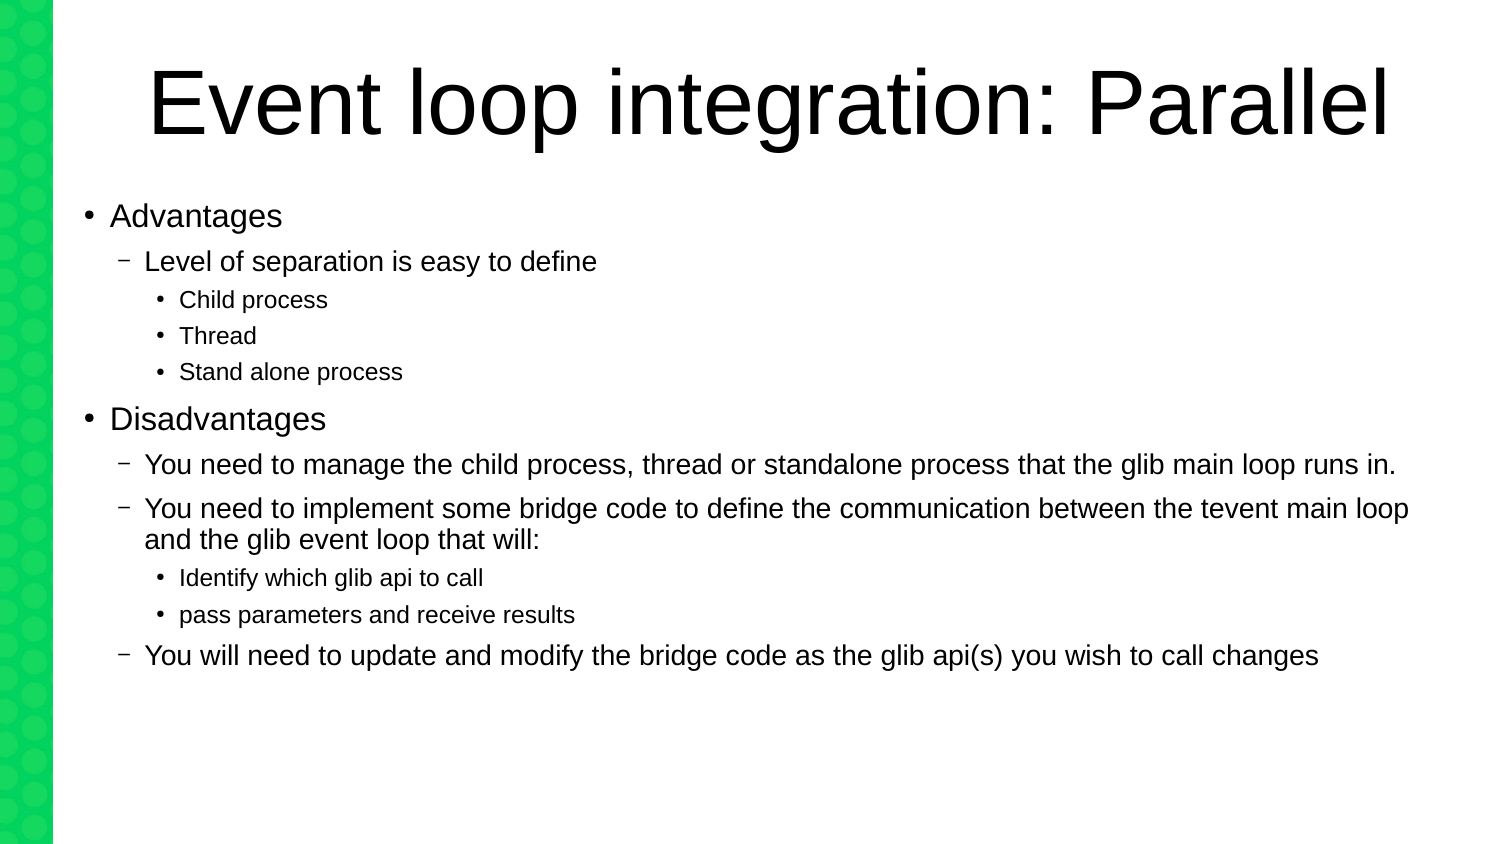

# Event loop integration: Parallel
Advantages
Level of separation is easy to define
Child process
Thread
Stand alone process
Disadvantages
You need to manage the child process, thread or standalone process that the glib main loop runs in.
You need to implement some bridge code to define the communication between the tevent main loop and the glib event loop that will:
Identify which glib api to call
pass parameters and receive results
You will need to update and modify the bridge code as the glib api(s) you wish to call changes